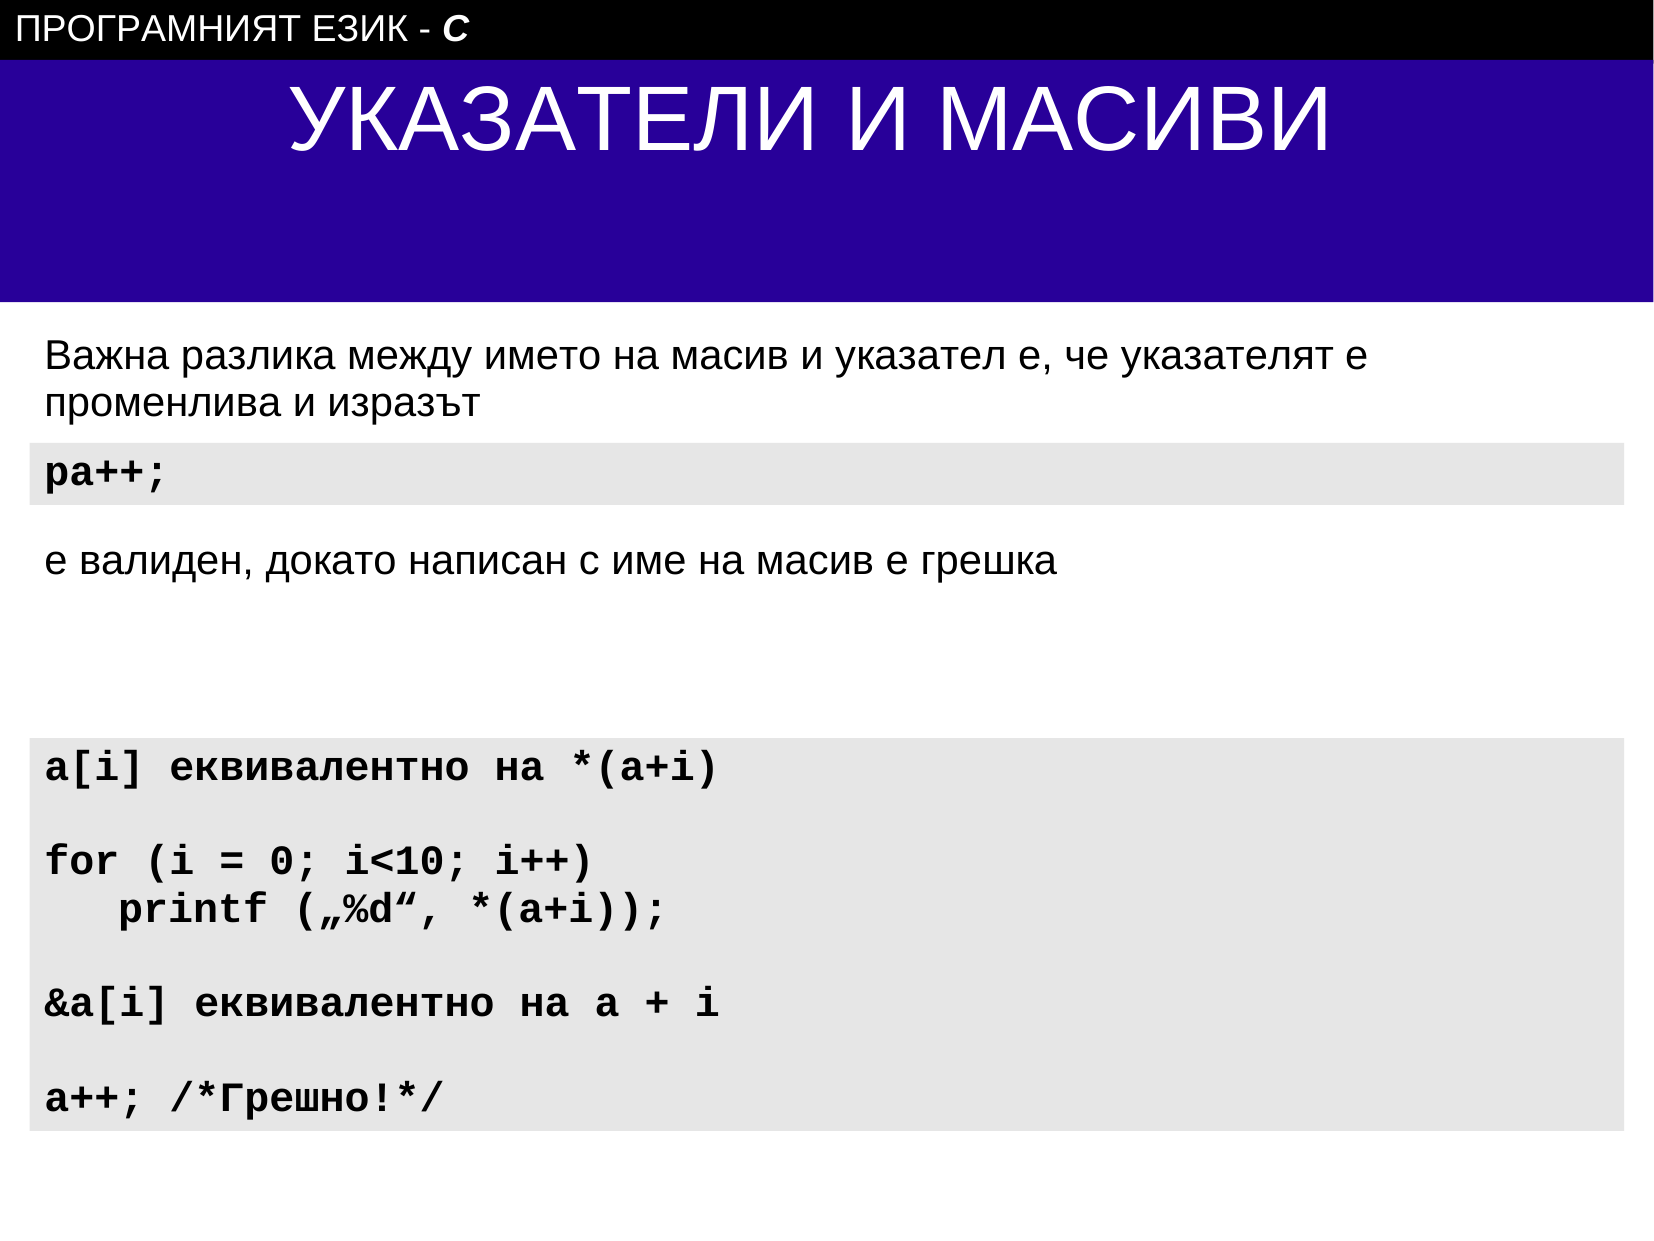

ПРОГРАМНИЯT ЕЗИК - С
			 УКАЗАТЕЛИ И МАСИВИ
Важна разлика между името на масив и указател е, че указателят е променлива и изразът
pa++;
е валиден, докато написан с име на масив е грешка
a[i] еквивалентно на *(a+i)
for (i = 0; i<10; i++)
	printf („%d“, *(a+i));
&a[i] еквивалентно на а + i
a++; /*Грешно!*/